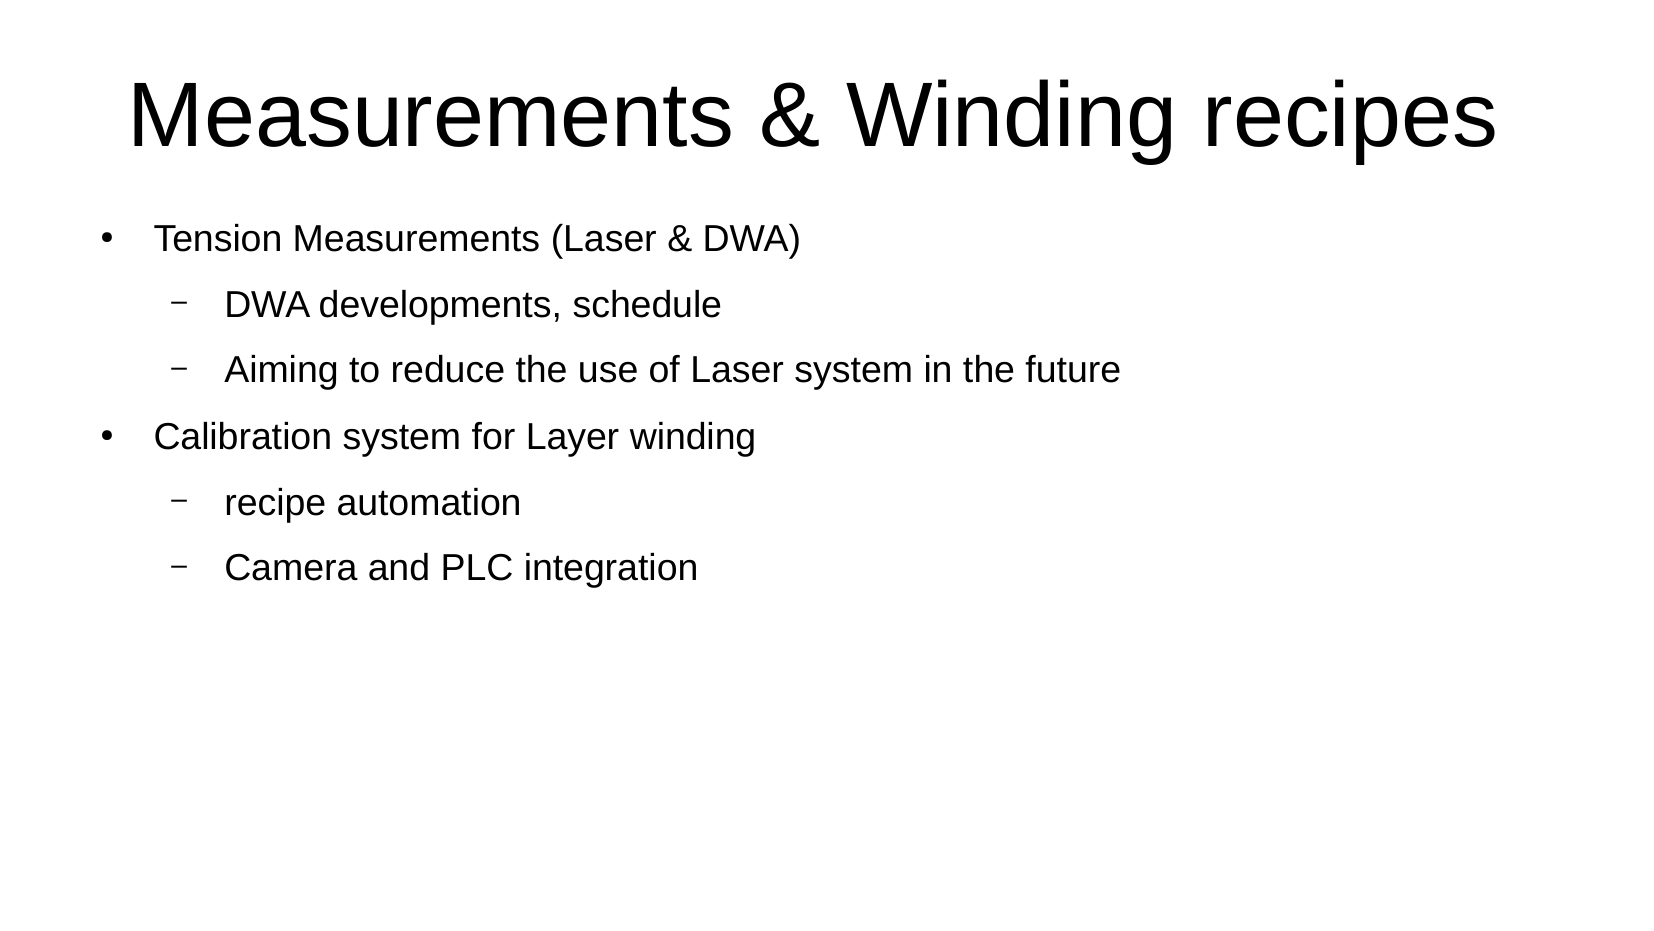

# Measurements & Winding recipes
Tension Measurements (Laser & DWA)
DWA developments, schedule
Aiming to reduce the use of Laser system in the future
Calibration system for Layer winding
recipe automation
Camera and PLC integration